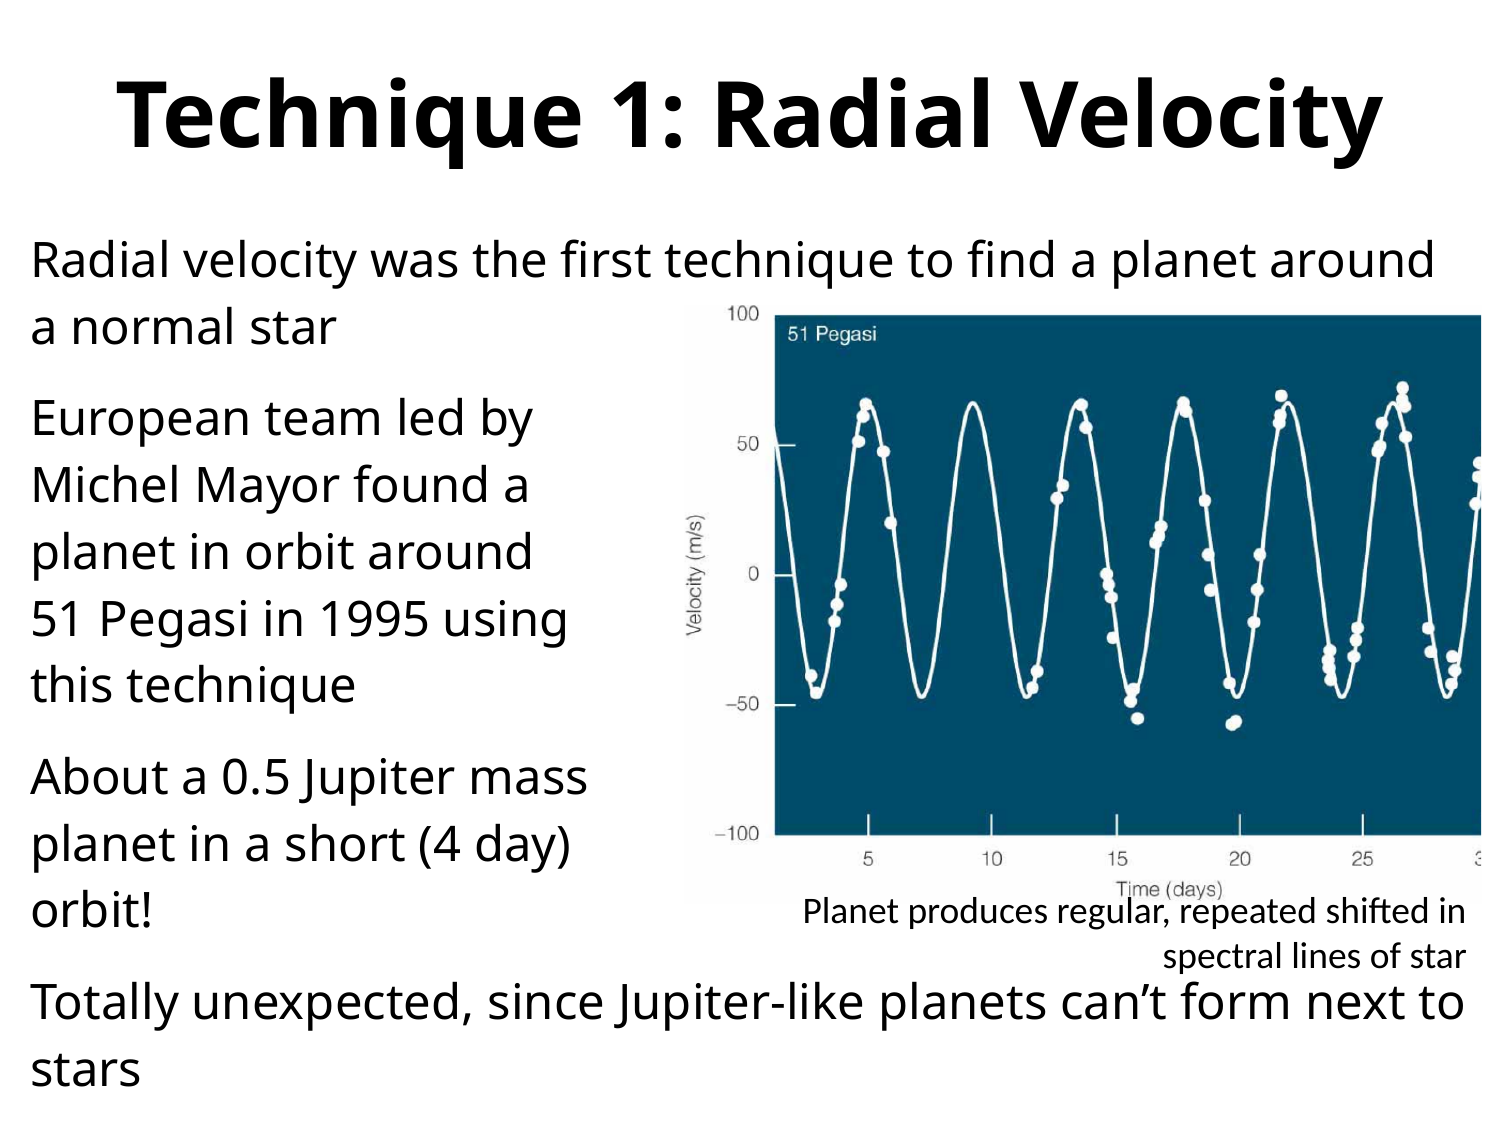

# Technique 1: Radial Velocity
Radial velocity was the first technique to find a planet around a normal star
European team led by
Michel Mayor found a
planet in orbit around
51 Pegasi in 1995 using
this technique
About a 0.5 Jupiter mass
planet in a short (4 day)
orbit!
Totally unexpected, since Jupiter-like planets can’t form next to stars
Planet produces regular, repeated shifted in spectral lines of star